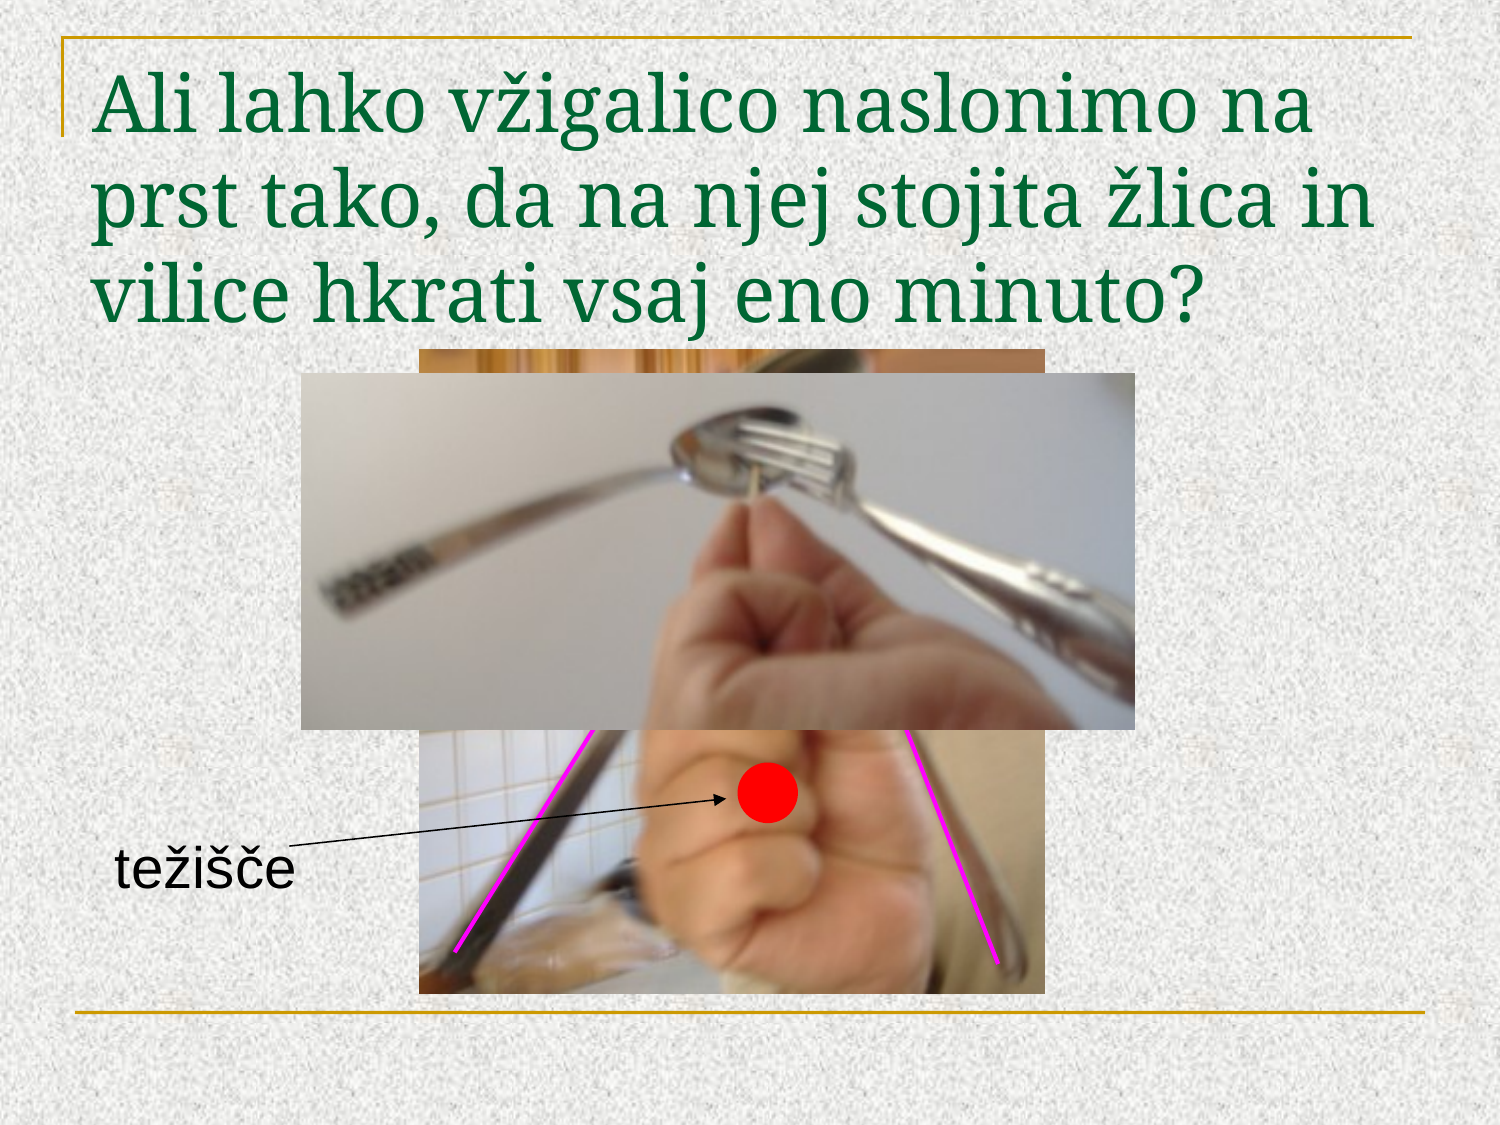

# Ali lahko vžigalico naslonimo na prst tako, da na njej stojita žlica in vilice hkrati vsaj eno minuto?
težišče